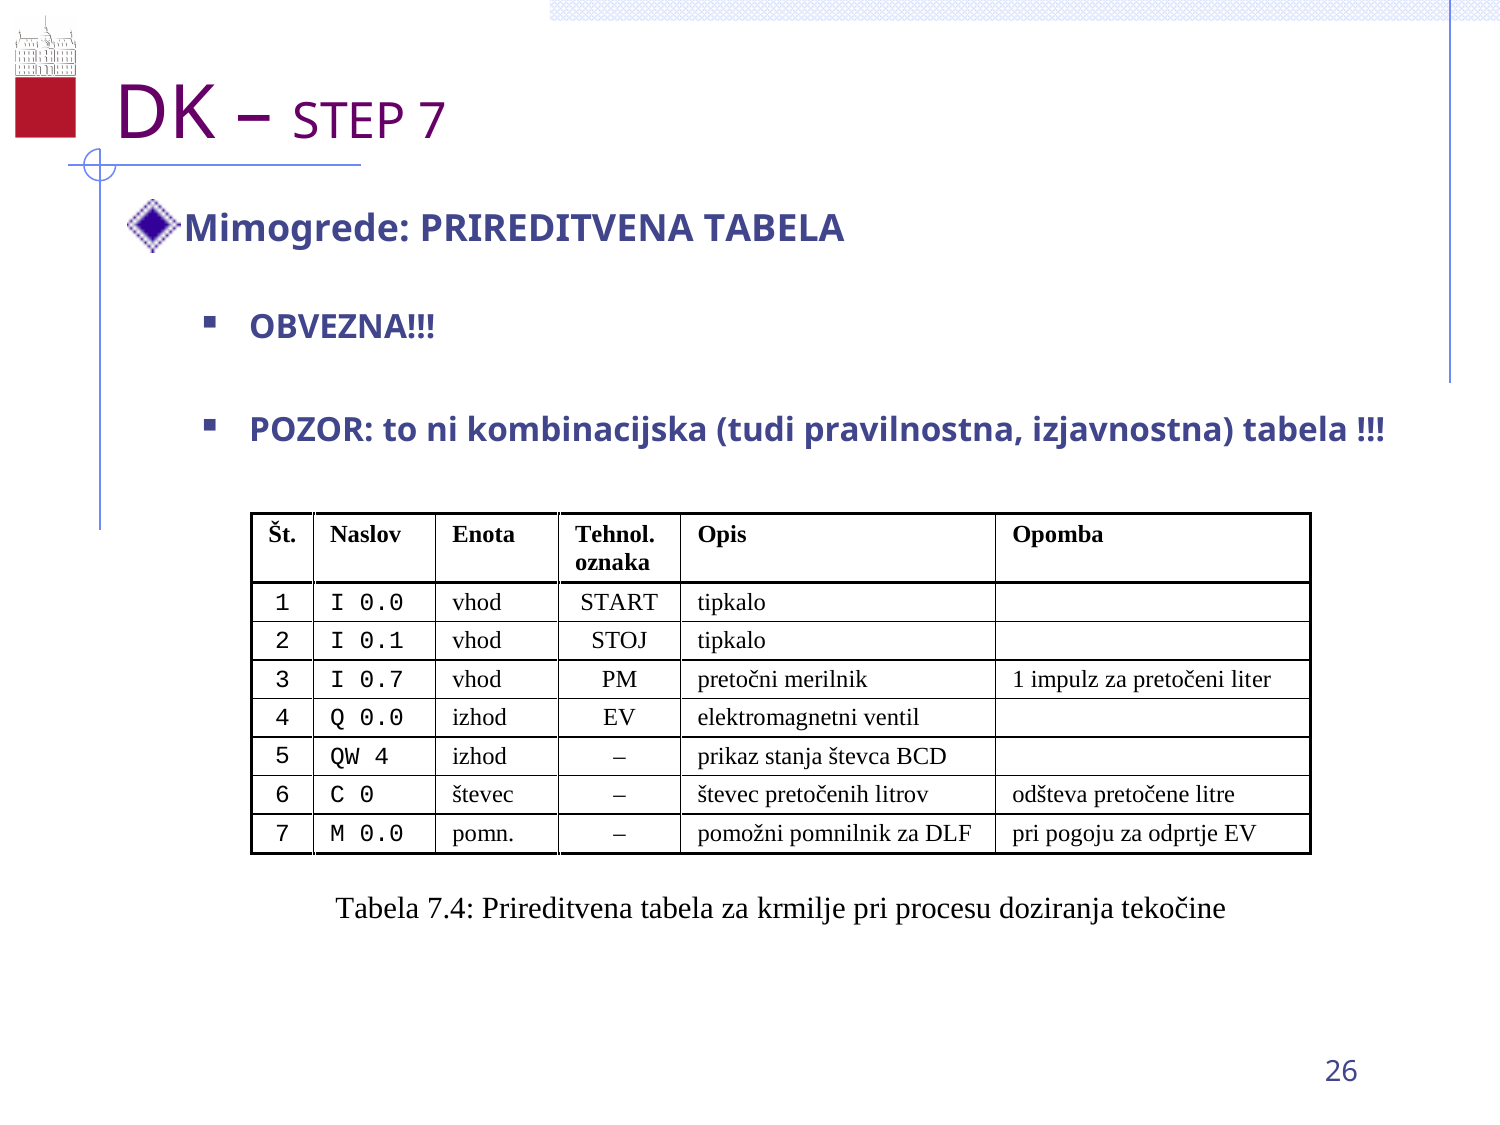

DK – STEP 7
# Mimogrede: PRIREDITVENA TABELA
OBVEZNA!!!
POZOR: to ni kombinacijska (tudi pravilnostna, izjavnostna) tabela !!!